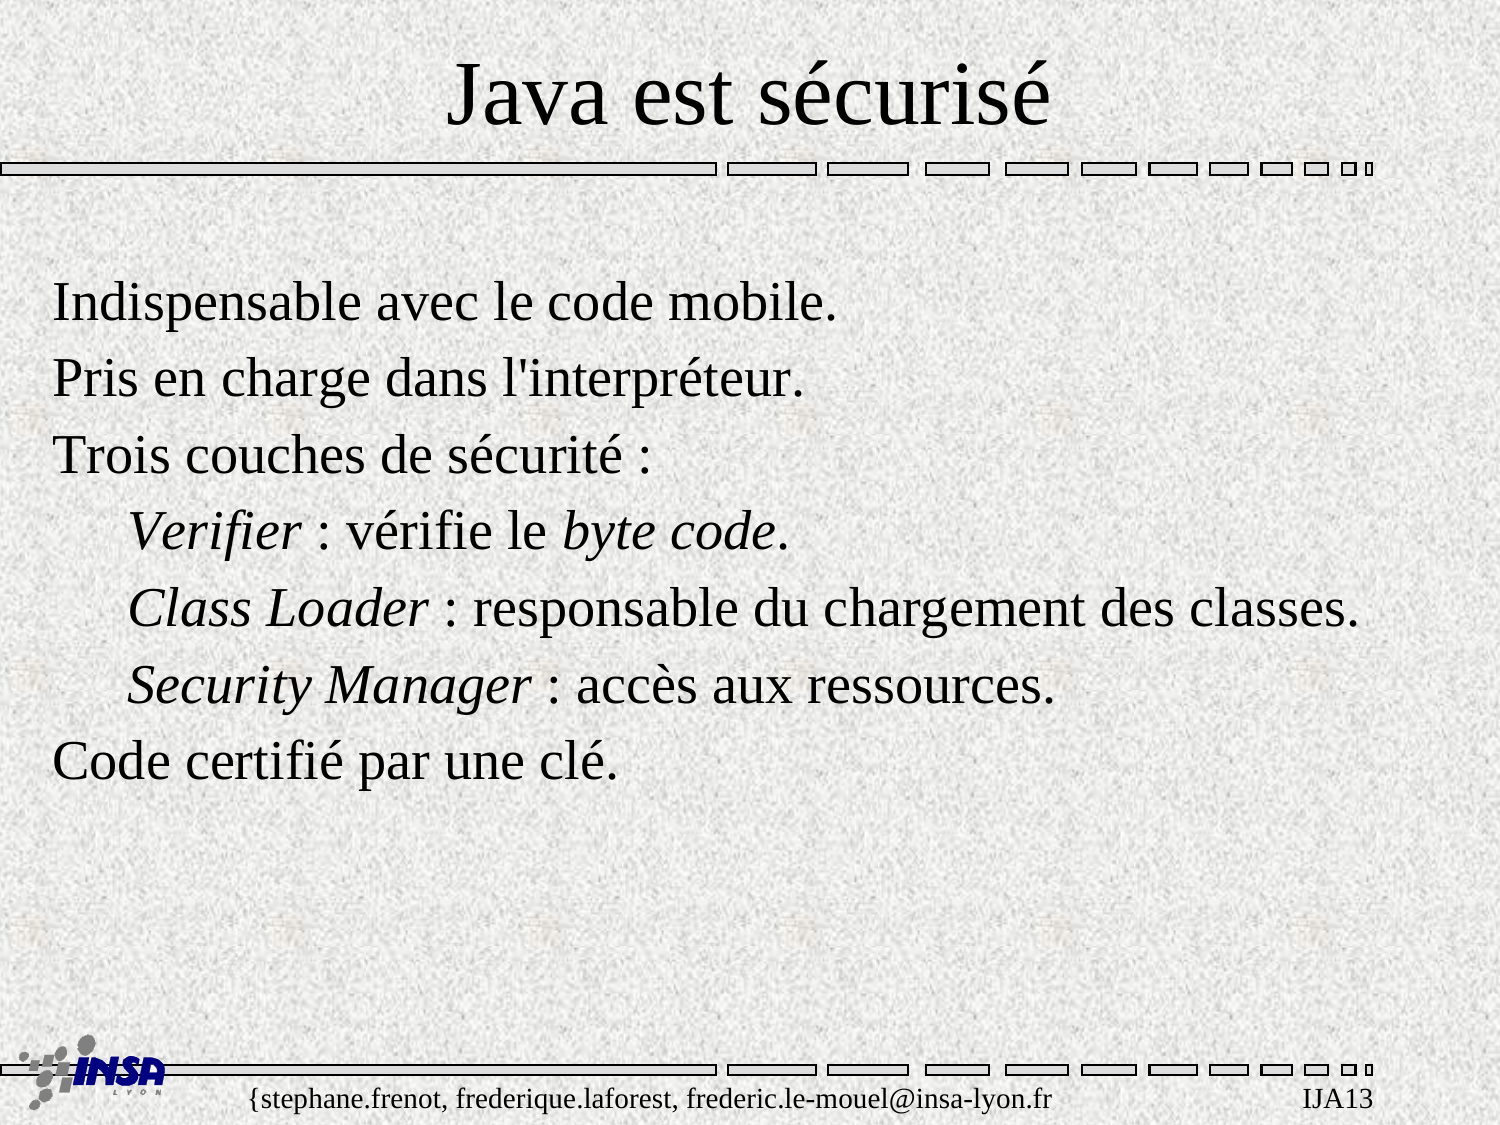

# Java est sécurisé
Indispensable avec le code mobile.
Pris en charge dans l'interpréteur.
Trois couches de sécurité :
Verifier : vérifie le byte code.
Class Loader : responsable du chargement des classes.
Security Manager : accès aux ressources.
Code certifié par une clé.